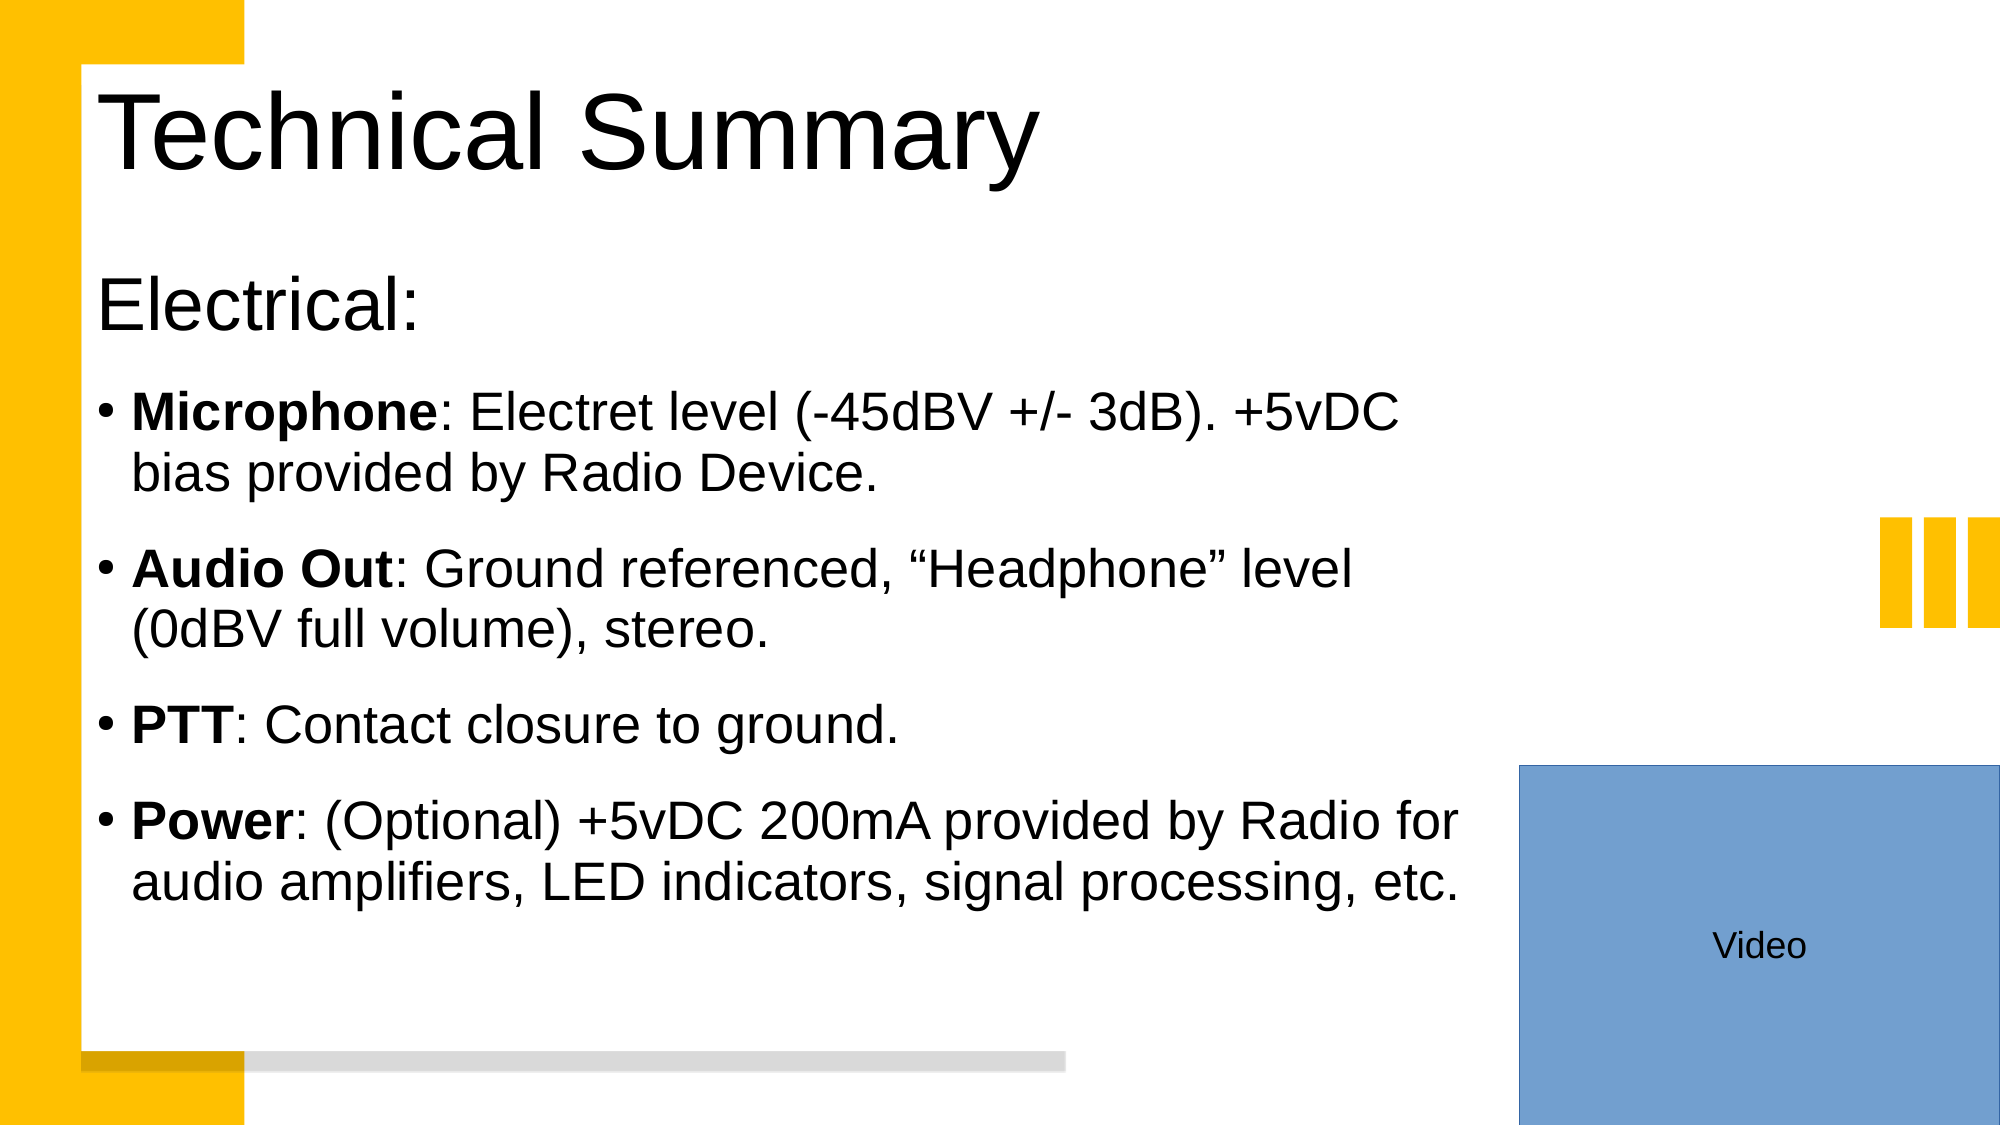

Video
Technical Summary
Electrical:
Microphone: Electret level (-45dBV +/- 3dB). +5vDC bias provided by Radio Device.
Audio Out: Ground referenced, “Headphone” level (0dBV full volume), stereo.
PTT: Contact closure to ground.
Power: (Optional) +5vDC 200mA provided by Radio for audio amplifiers, LED indicators, signal processing, etc.